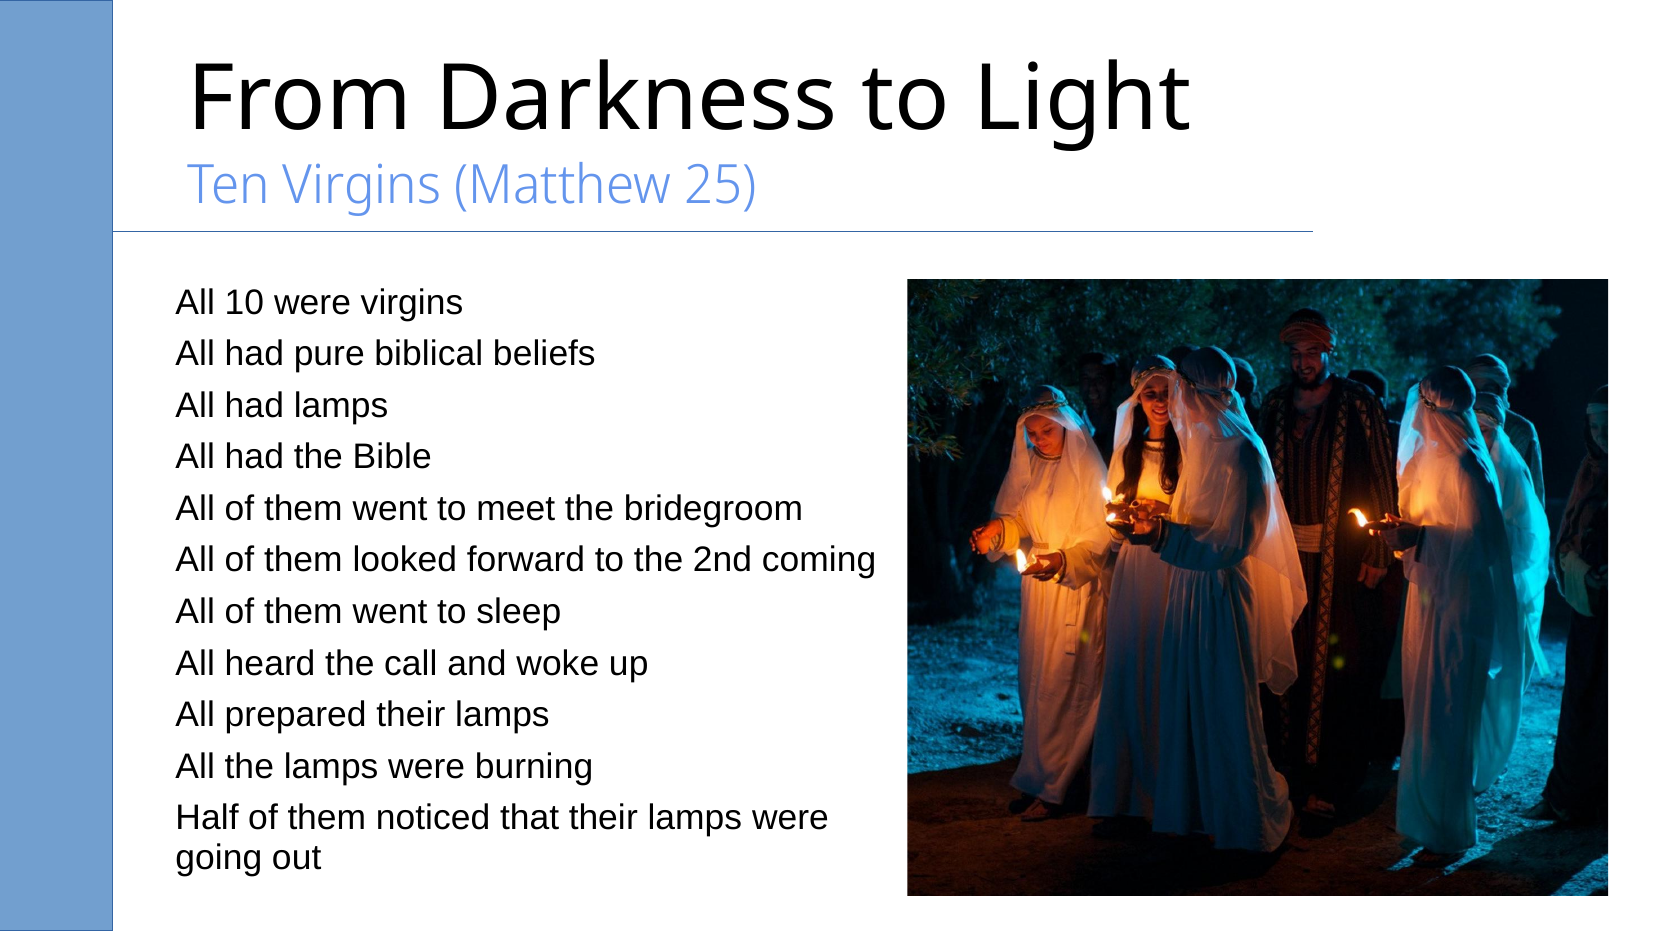

# From Darkness to Light
Ten Virgins (Matthew 25)
All 10 were virgins
All had pure biblical beliefs
All had lamps
All had the Bible
All of them went to meet the bridegroom
All of them looked forward to the 2nd coming
All of them went to sleep
All heard the call and woke up
All prepared their lamps
All the lamps were burning
Half of them noticed that their lamps were going out